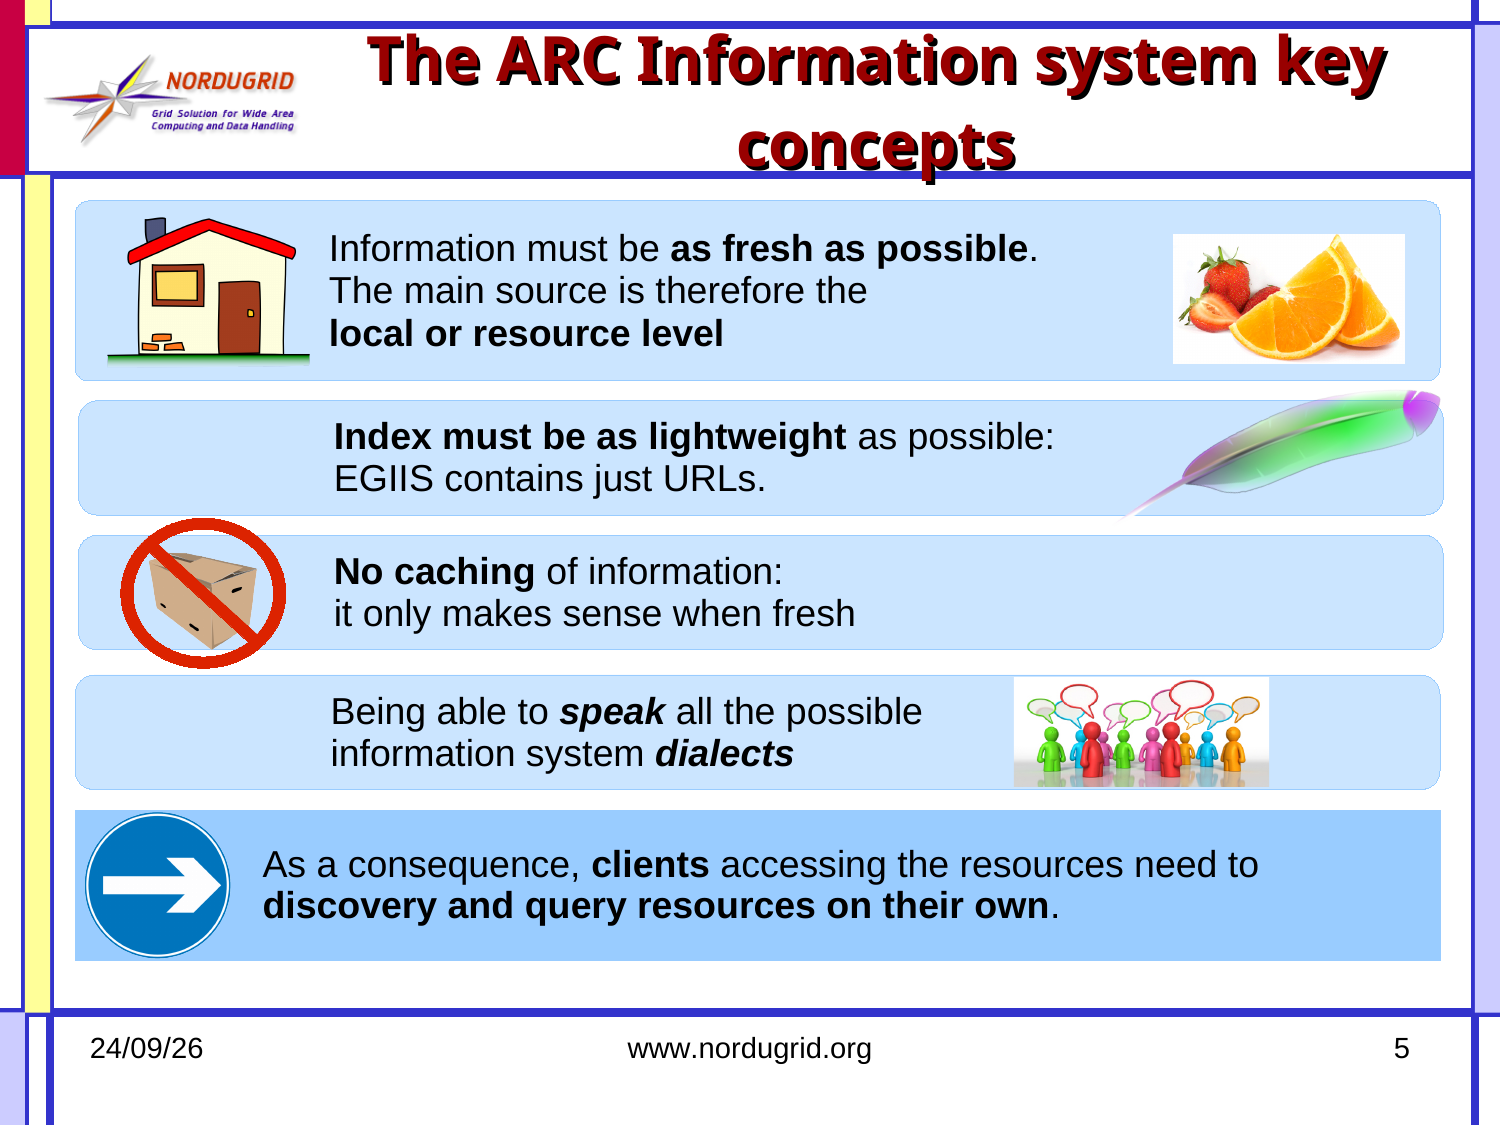

# The ARC Information system key concepts
Information must be as fresh as possible.
The main source is therefore the
local or resource level
Index must be as lightweight as possible:
EGIIS contains just URLs.
No caching of information:
it only makes sense when fresh
Being able to speak all the possible
information system dialects
As a consequence, clients accessing the resources need to
discovery and query resources on their own.
www.nordugrid.org
5